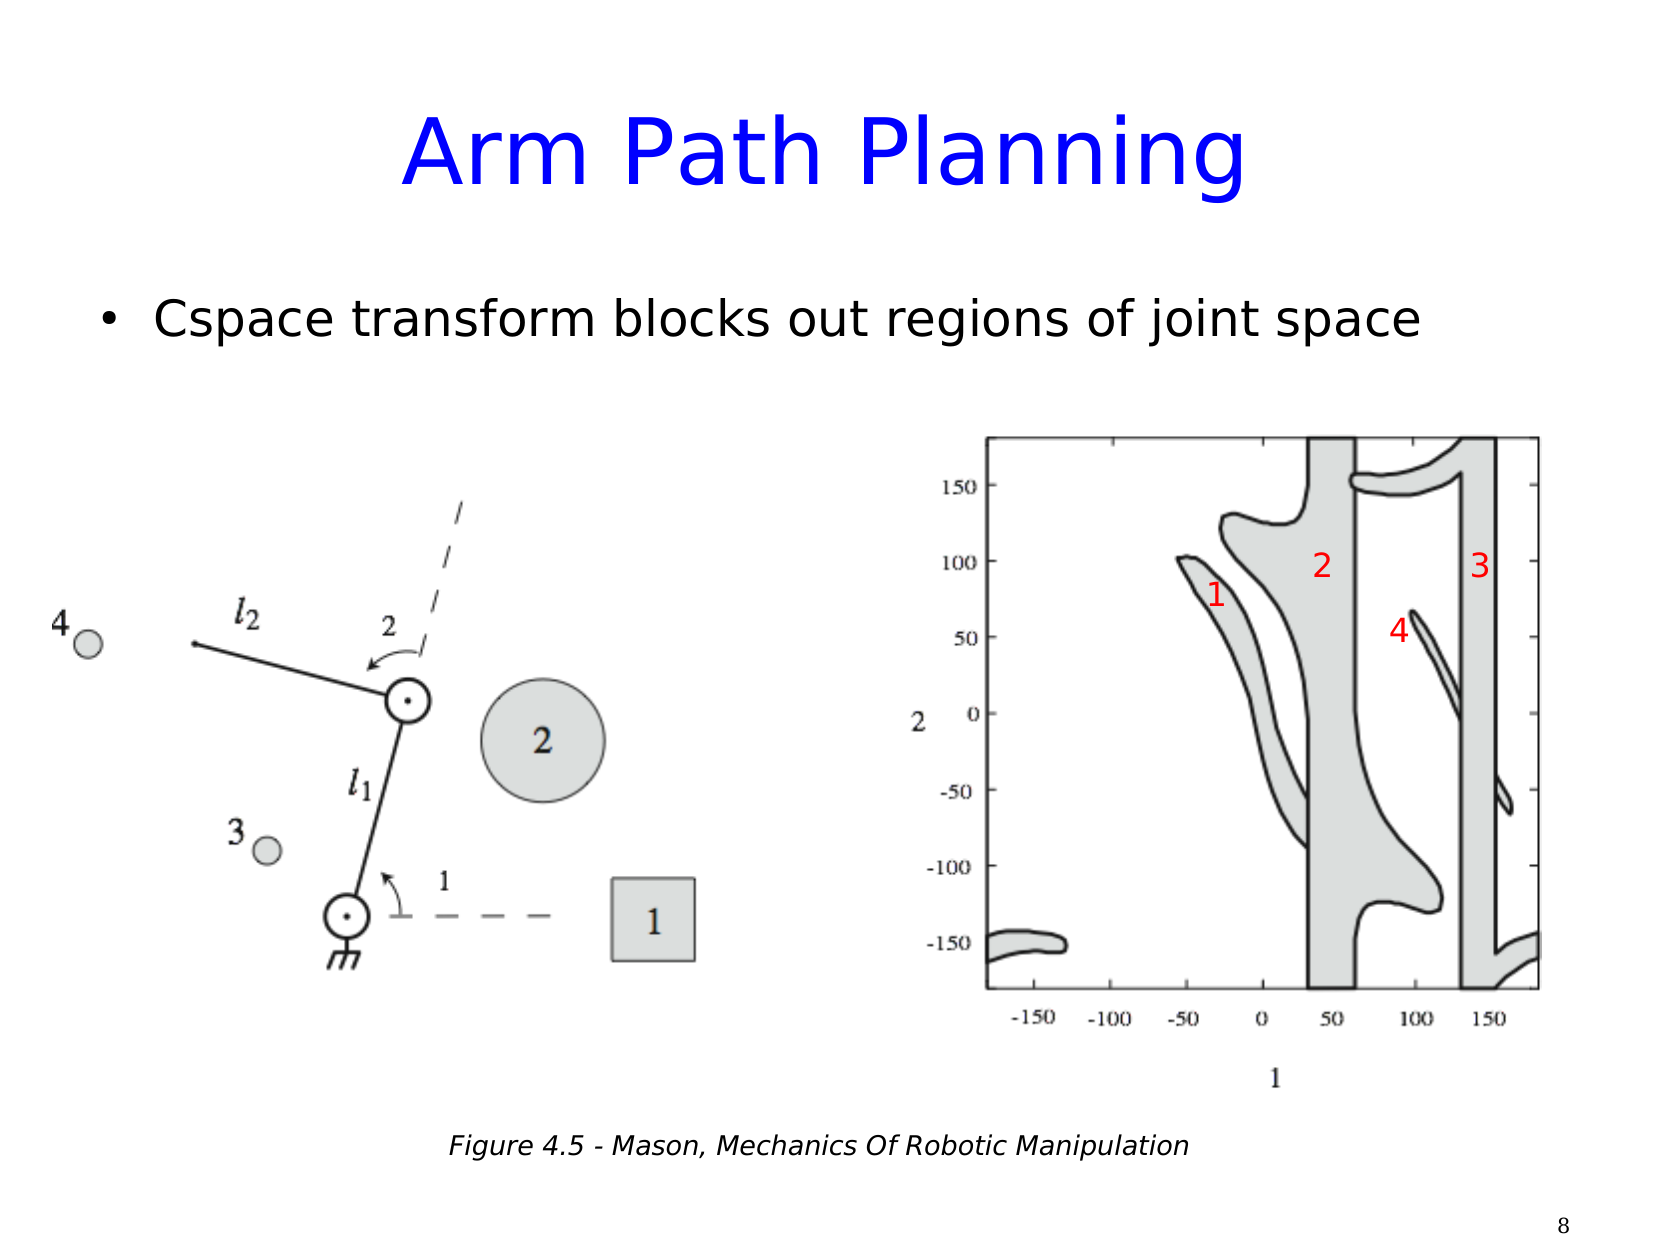

# Arm Path Planning
Cspace transform blocks out regions of joint space
2
3
1
4
Figure 4.5 - Mason, Mechanics Of Robotic Manipulation
8